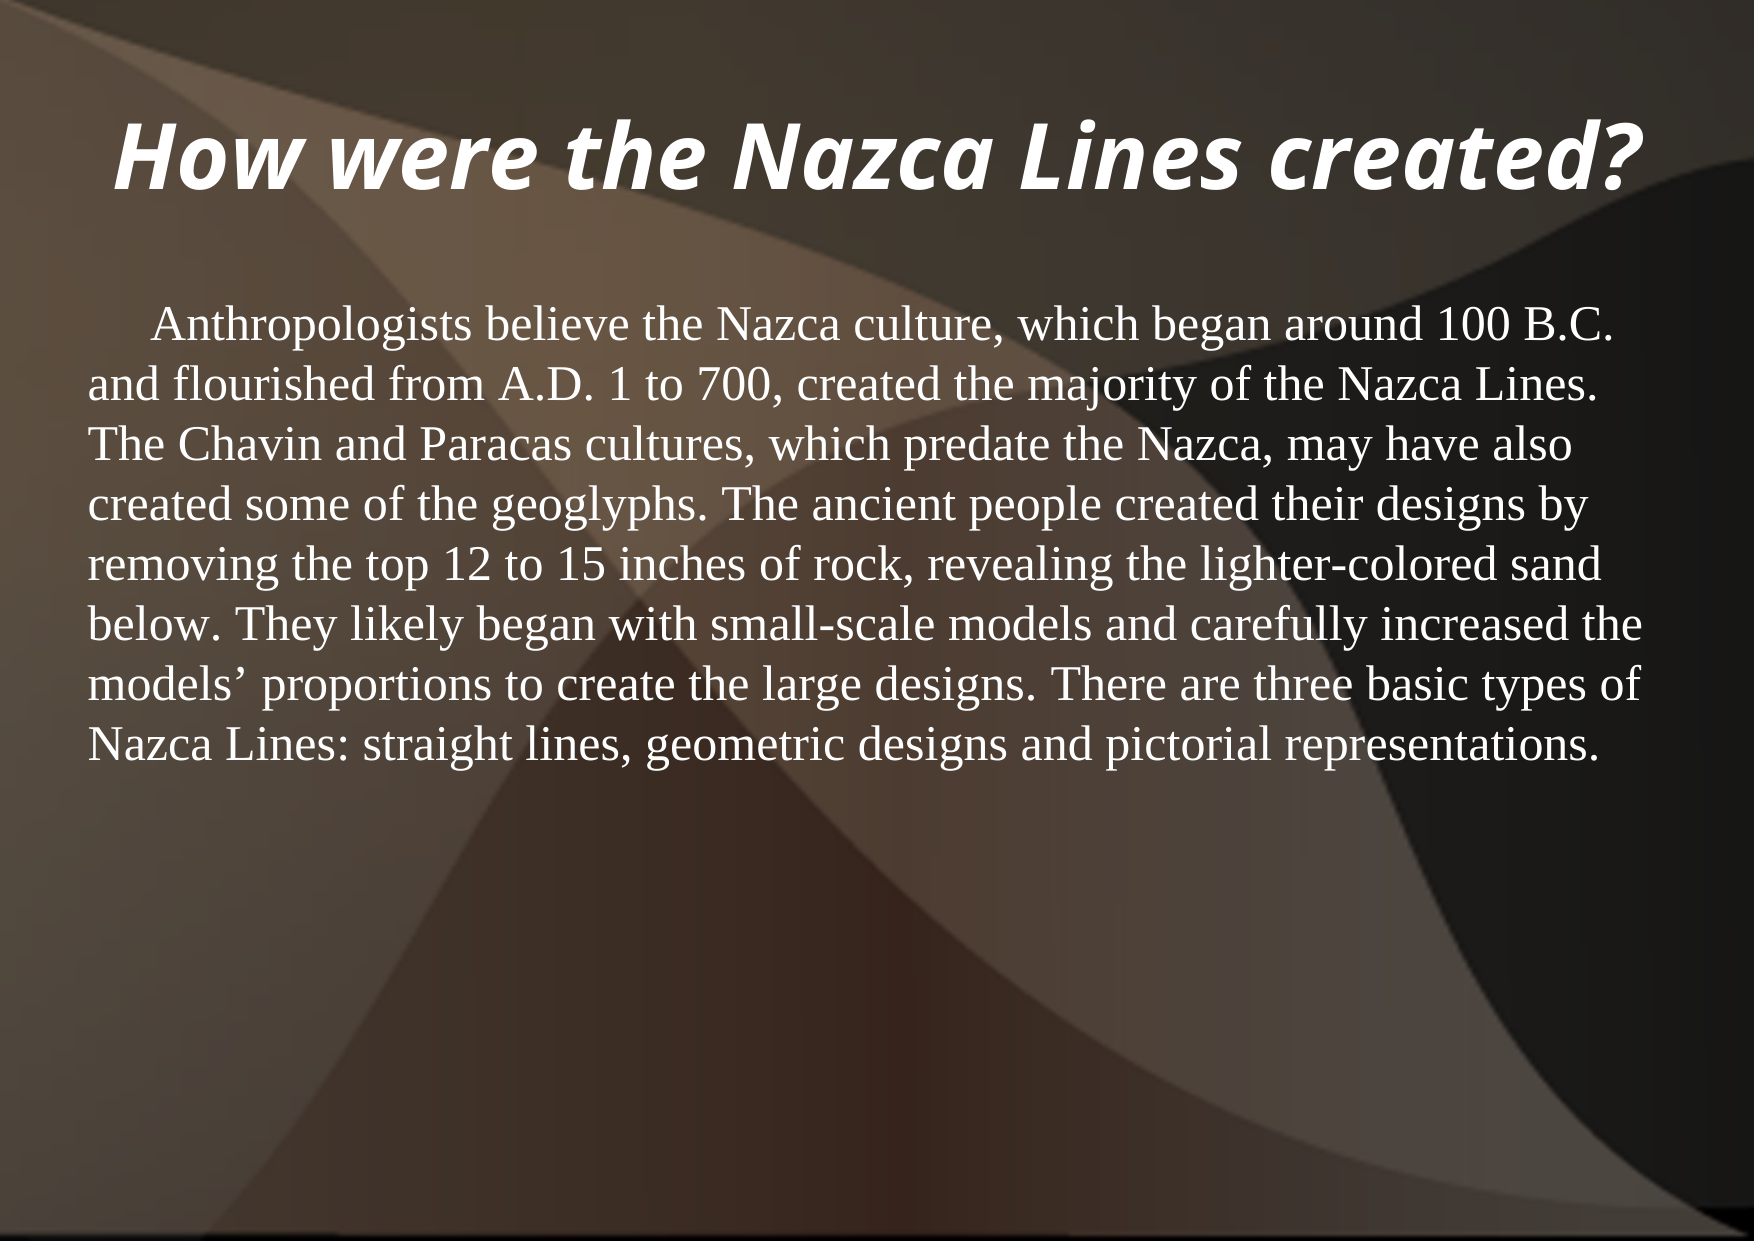

# How were the Nazca Lines created?
 Anthropologists believe the Nazca culture, which began around 100 B.C. and flourished from A.D. 1 to 700, created the majority of the Nazca Lines. The Chavin and Paracas cultures, which predate the Nazca, may have also created some of the geoglyphs. The ancient people created their designs by removing the top 12 to 15 inches of rock, revealing the lighter-colored sand below. They likely began with small-scale models and carefully increased the models’ proportions to create the large designs. There are three basic types of Nazca Lines: straight lines, geometric designs and pictorial representations.